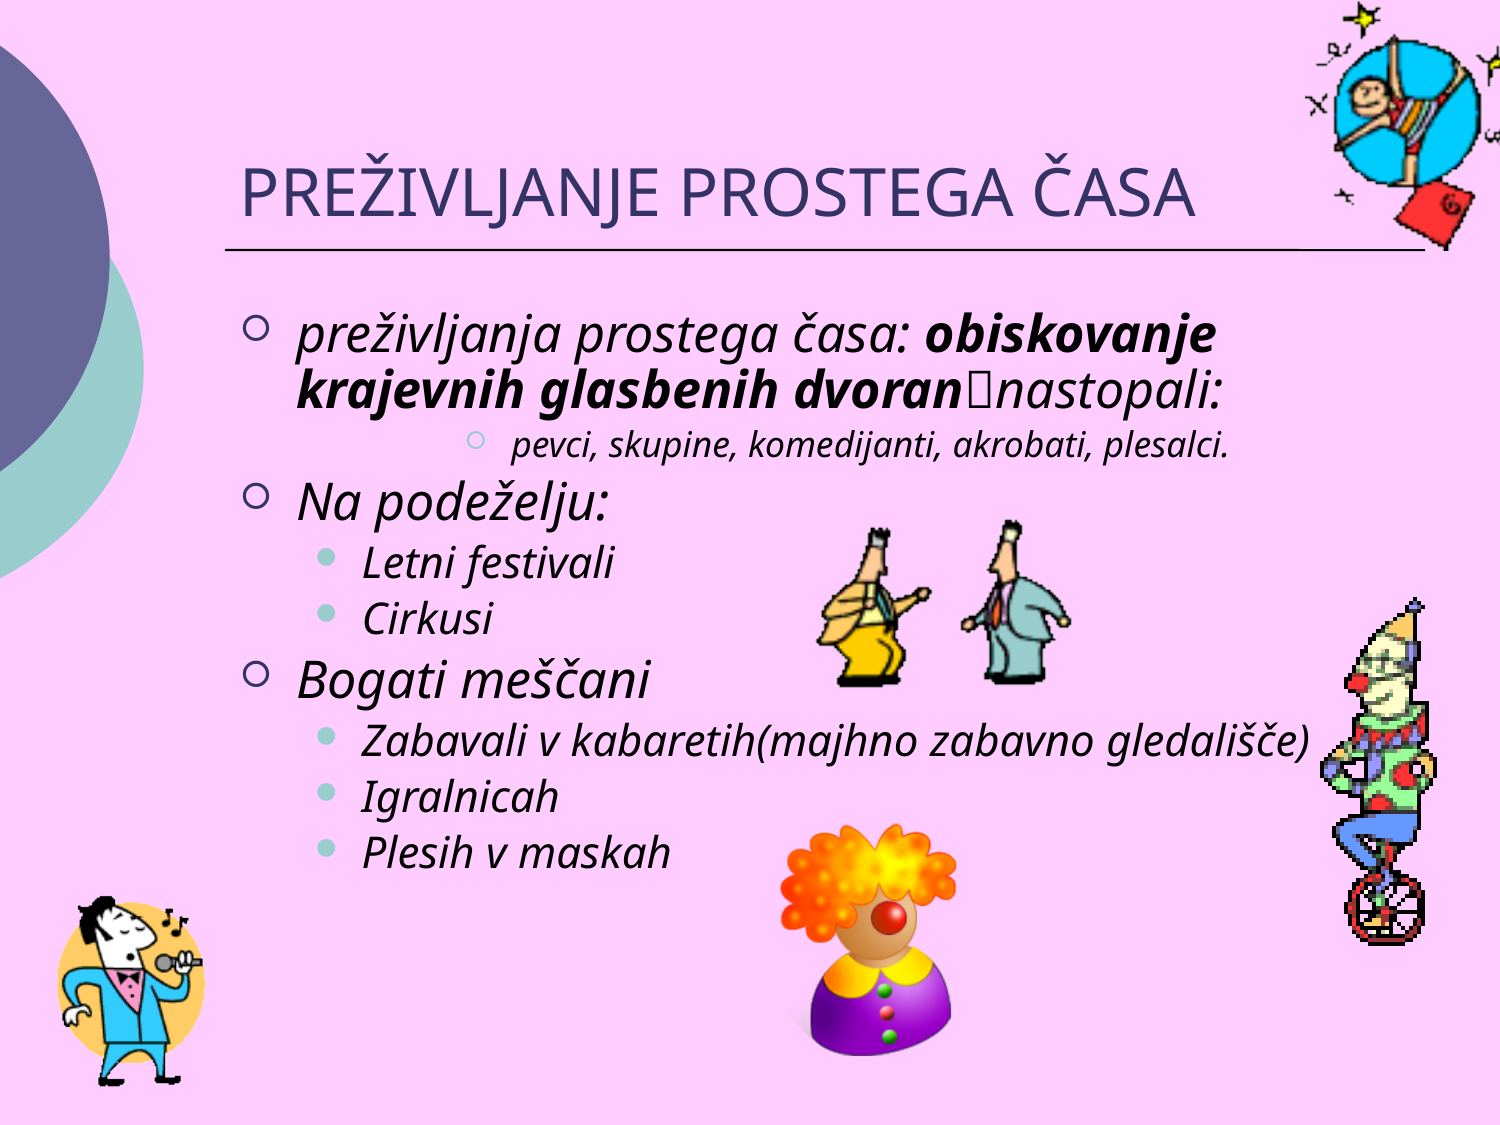

# PREŽIVLJANJE PROSTEGA ČASA
preživljanja prostega časa: obiskovanje krajevnih glasbenih dvorannastopali:
 pevci, skupine, komedijanti, akrobati, plesalci.
Na podeželju:
Letni festivali
Cirkusi
Bogati meščani
Zabavali v kabaretih(majhno zabavno gledališče)
Igralnicah
Plesih v maskah